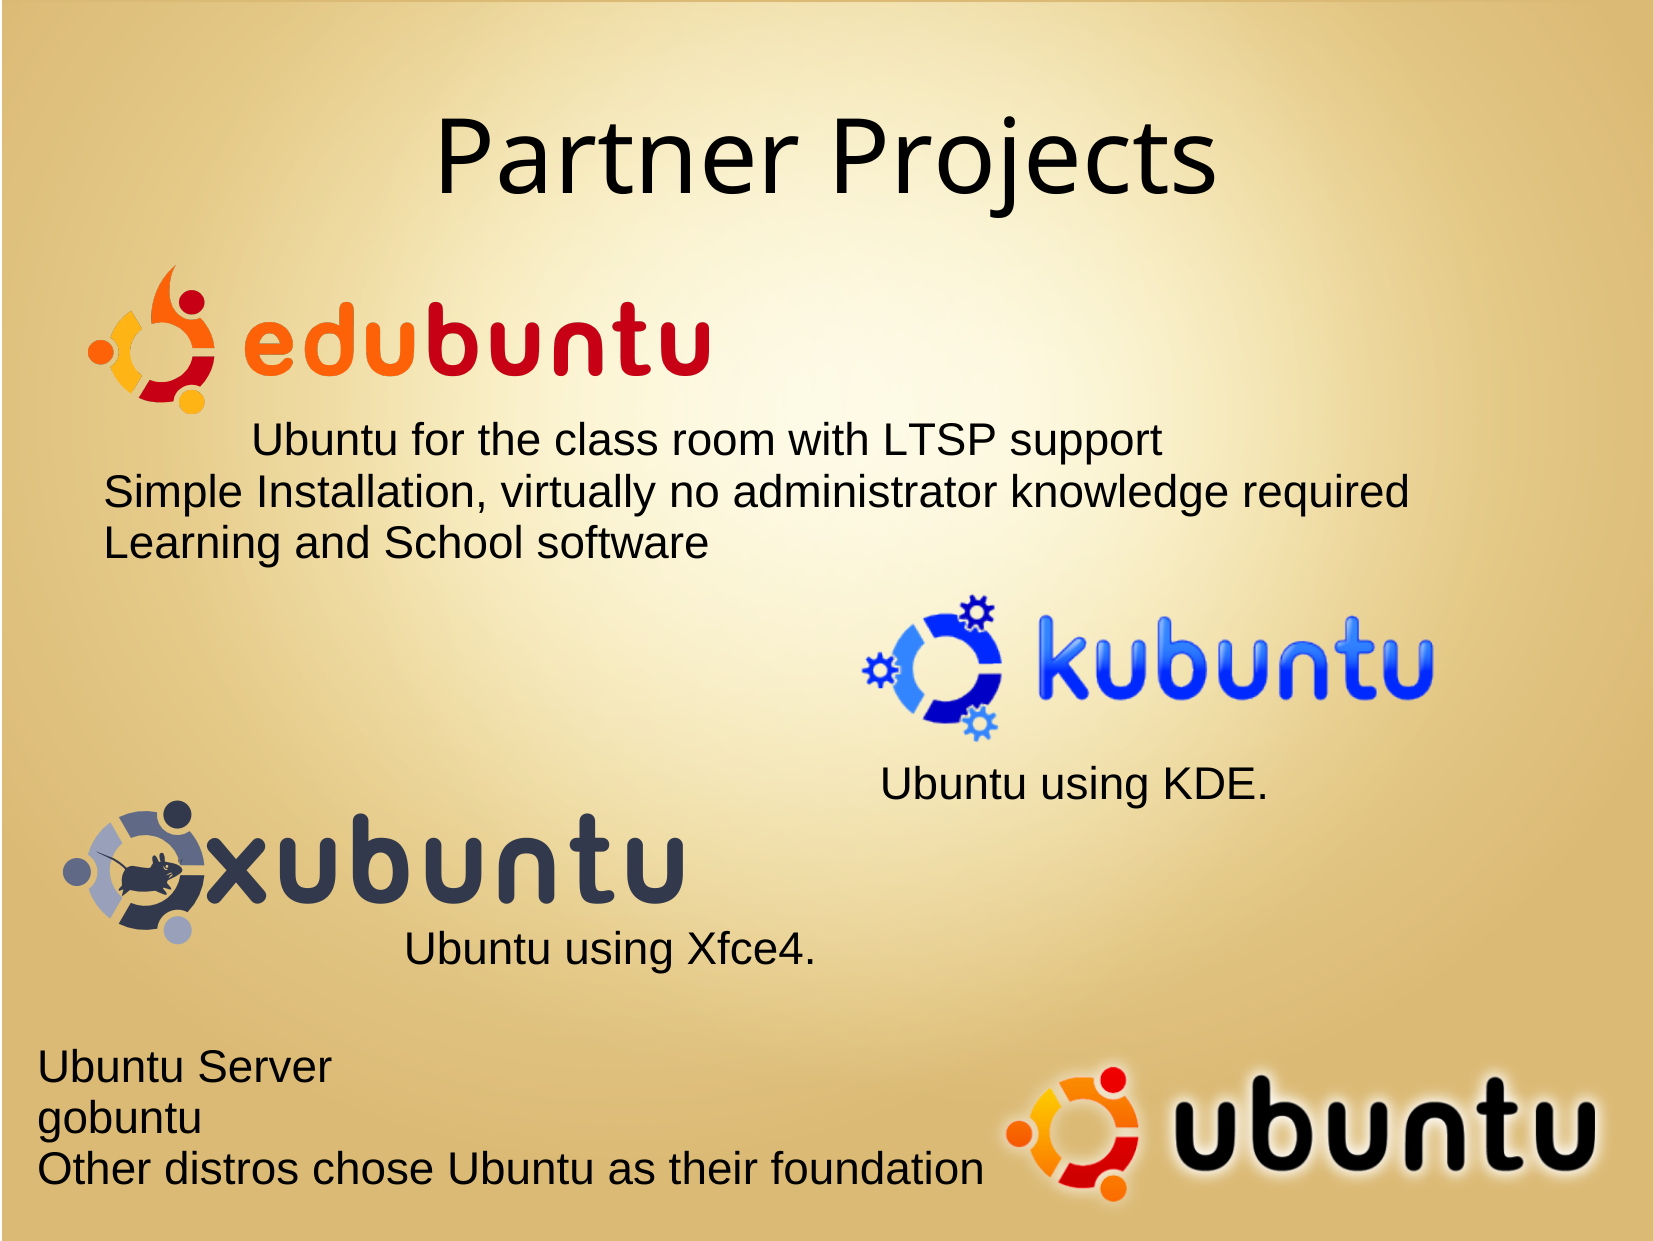

# Partner Projects
		Ubuntu for the class room with LTSP support
Simple Installation, virtually no administrator knowledge required
Learning and School software
Ubuntu using KDE.
Ubuntu using Xfce4.
 Ubuntu Server
 gobuntu
 Other distros chose Ubuntu as their foundation